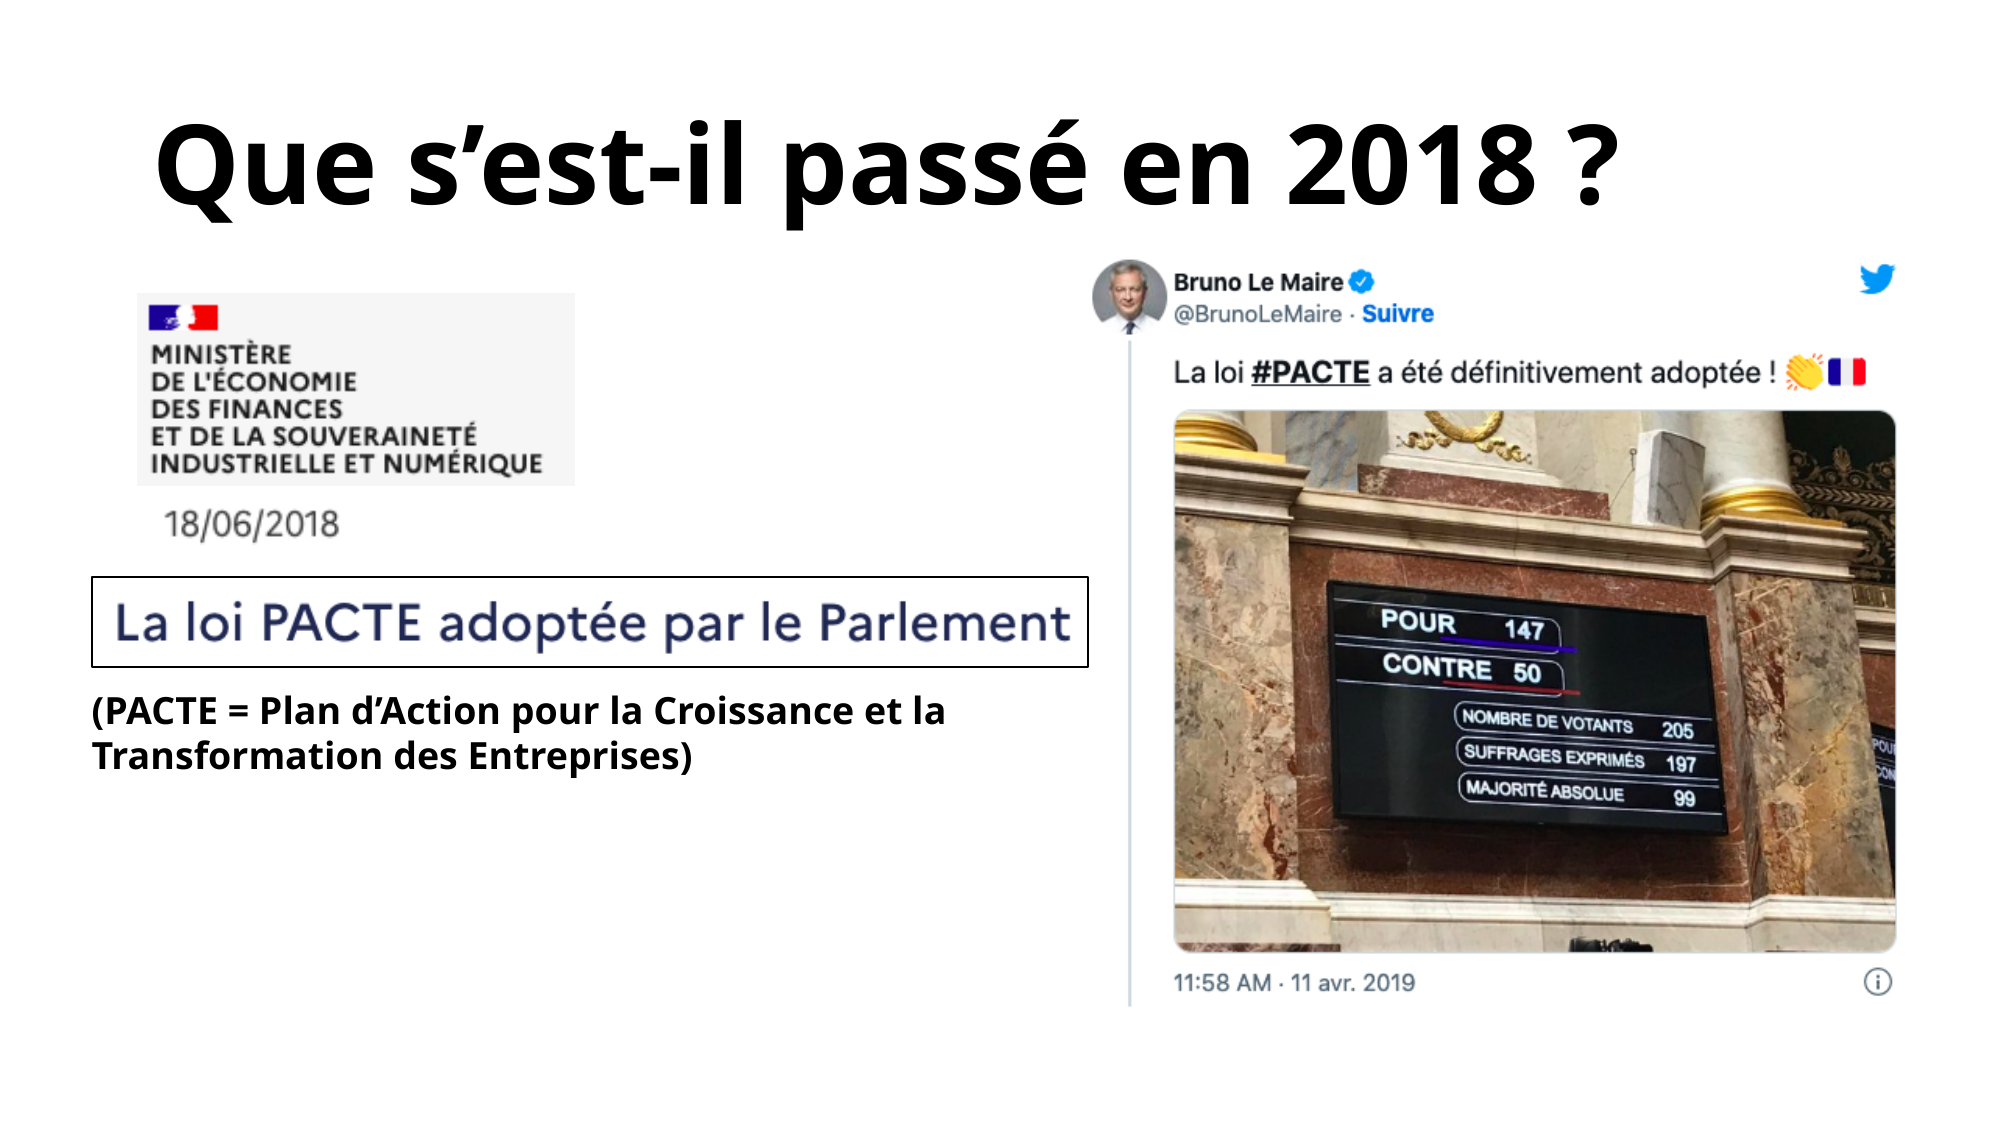

# Que s’est-il passé en 2018 ?
(PACTE = Plan d’Action pour la Croissance et la Transformation des Entreprises)